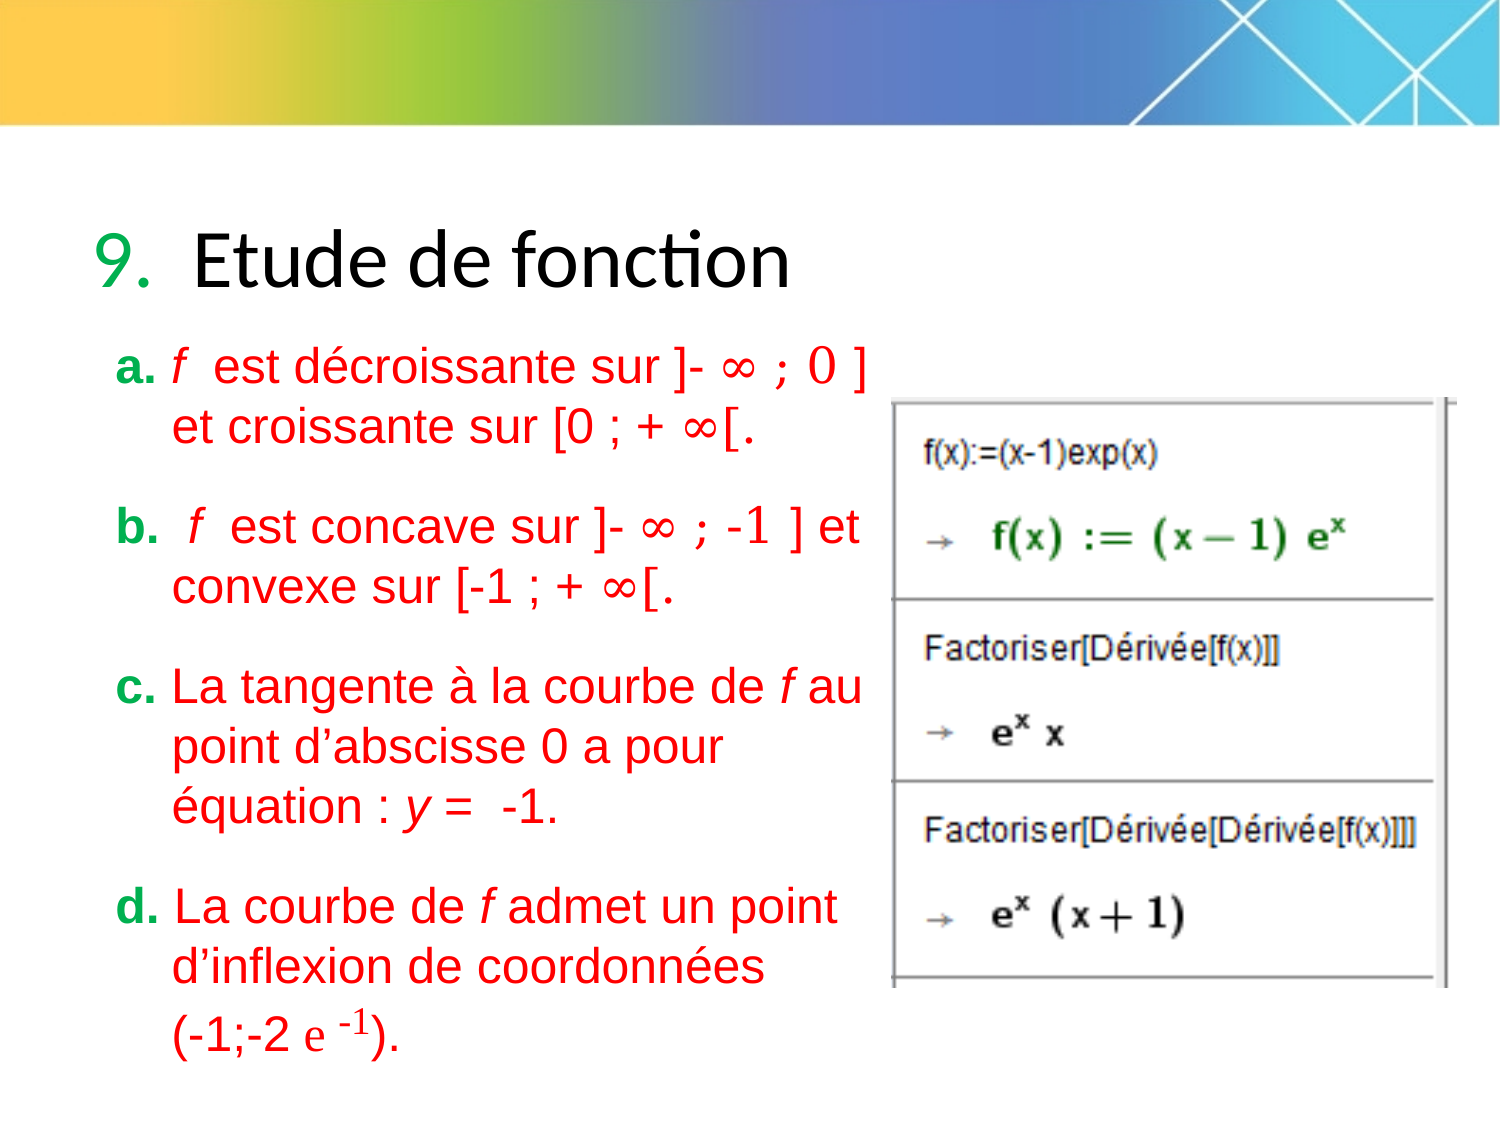

# 9. Etude de fonction
a. f est décroissante sur ]- ∞ ; 0 ] et croissante sur [0 ; + ∞[.
b. f est concave sur ]- ∞ ; -1 ] et convexe sur [-1 ; + ∞[.
c. La tangente à la courbe de f au point d’abscisse 0 a pour équation : y = -1.
d. La courbe de f admet un point d’inflexion de coordonnées
 (-1;-2 e -1).